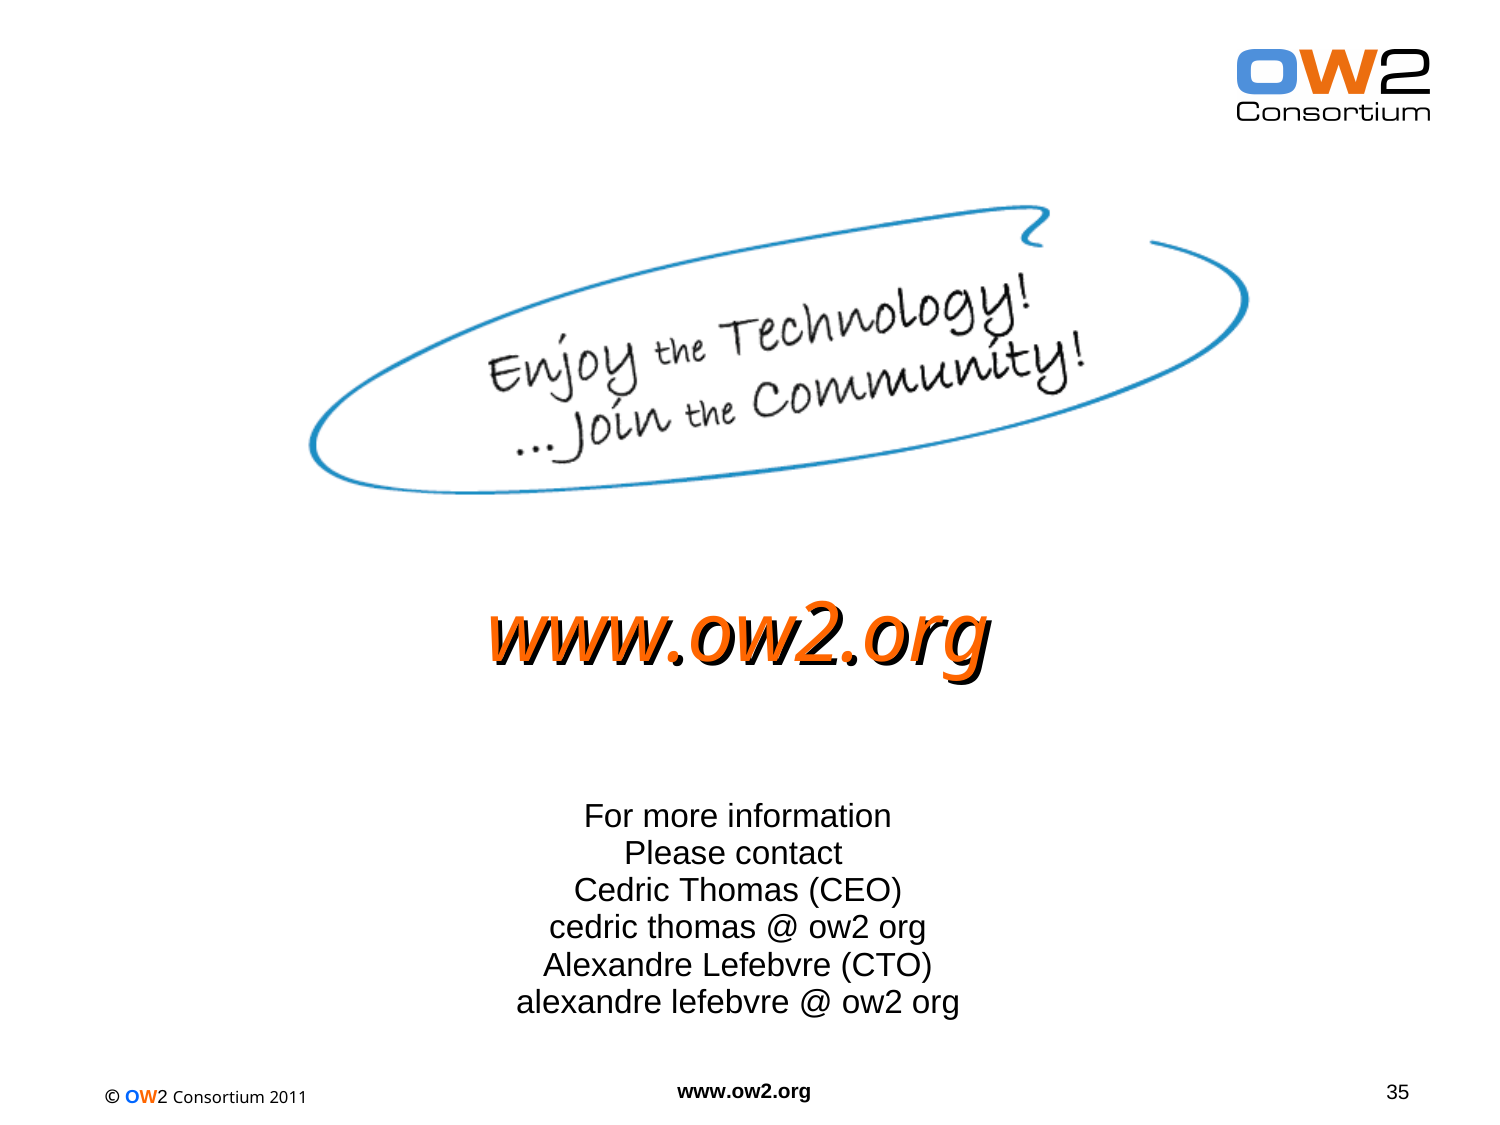

# www.ow2.org
For more information
Please contact
Cedric Thomas (CEO)
cedric thomas @ ow2 org
Alexandre Lefebvre (CTO)
alexandre lefebvre @ ow2 org
35